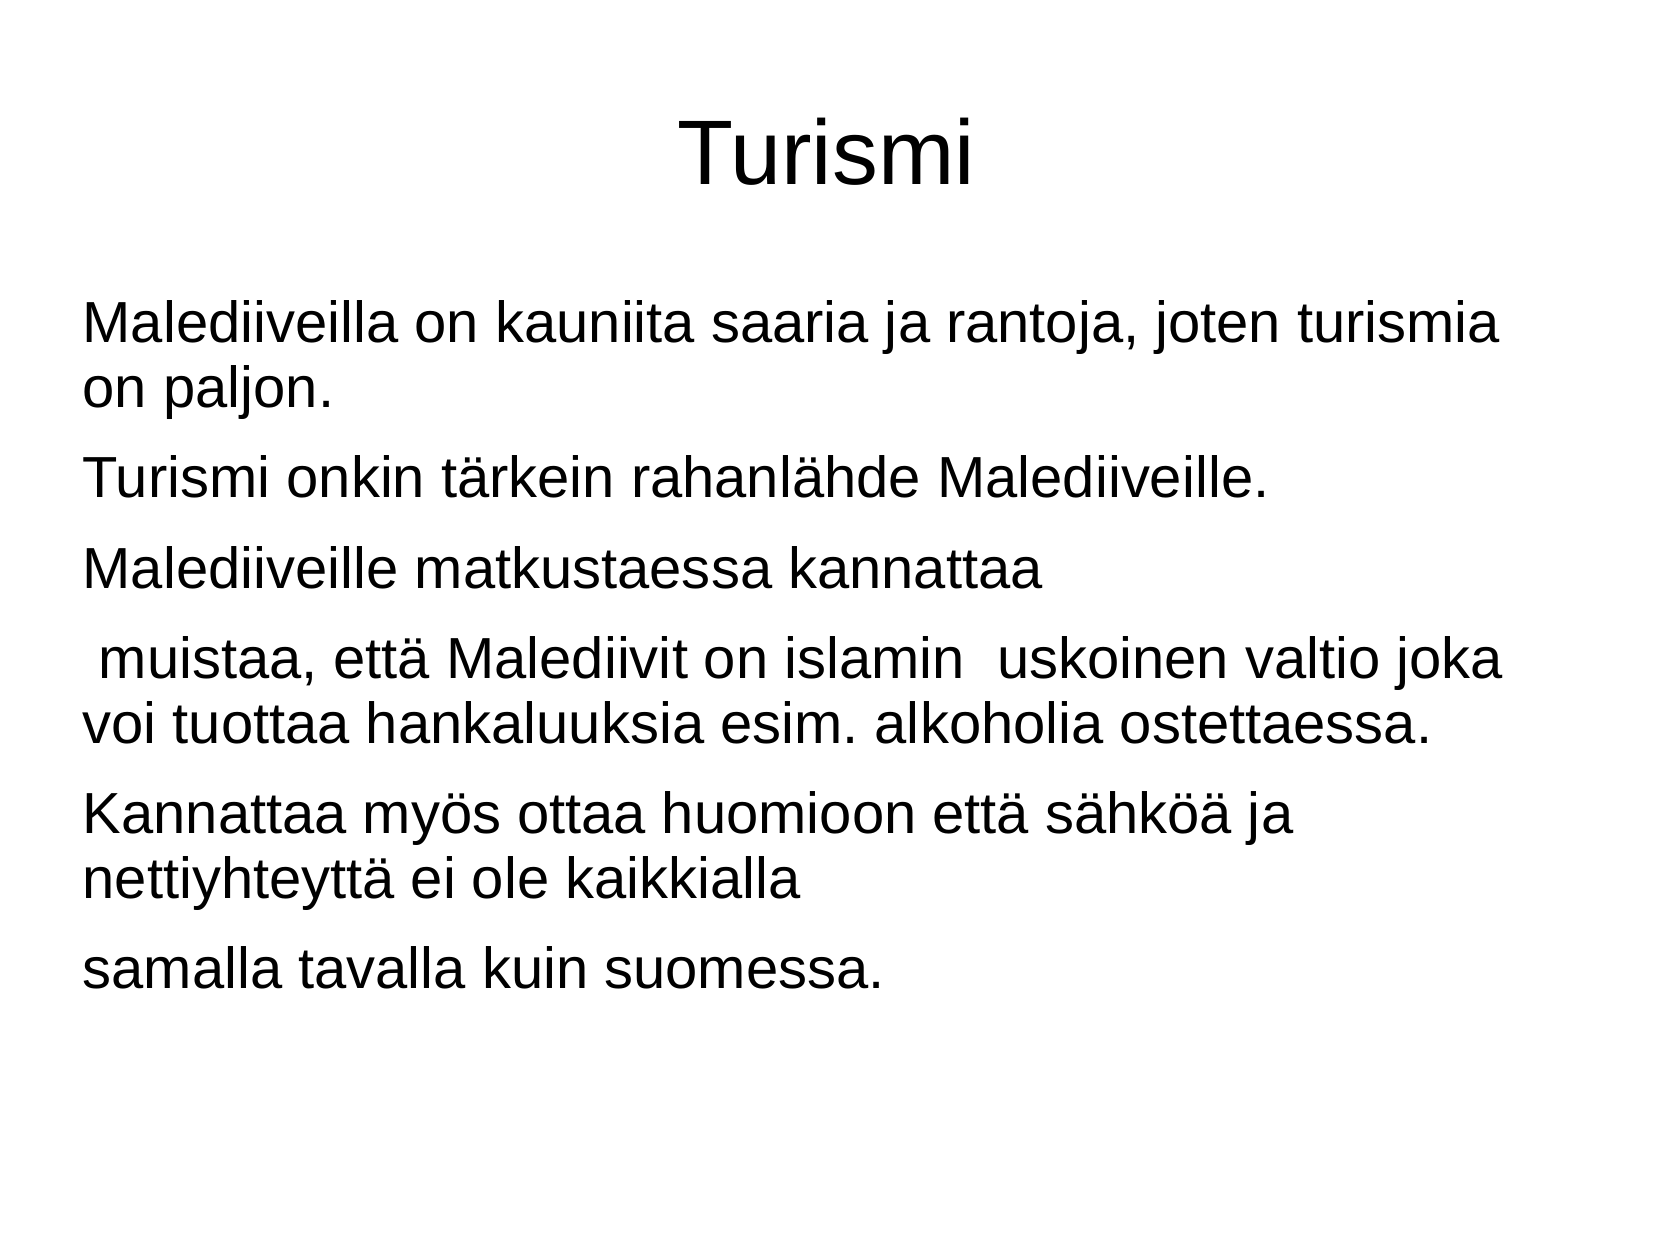

# Turismi
Malediiveilla on kauniita saaria ja rantoja, joten turismia on paljon.
Turismi onkin tärkein rahanlähde Malediiveille.
Malediiveille matkustaessa kannattaa
 muistaa, että Malediivit on islamin uskoinen valtio joka voi tuottaa hankaluuksia esim. alkoholia ostettaessa.
Kannattaa myös ottaa huomioon että sähköä ja nettiyhteyttä ei ole kaikkialla
samalla tavalla kuin suomessa.